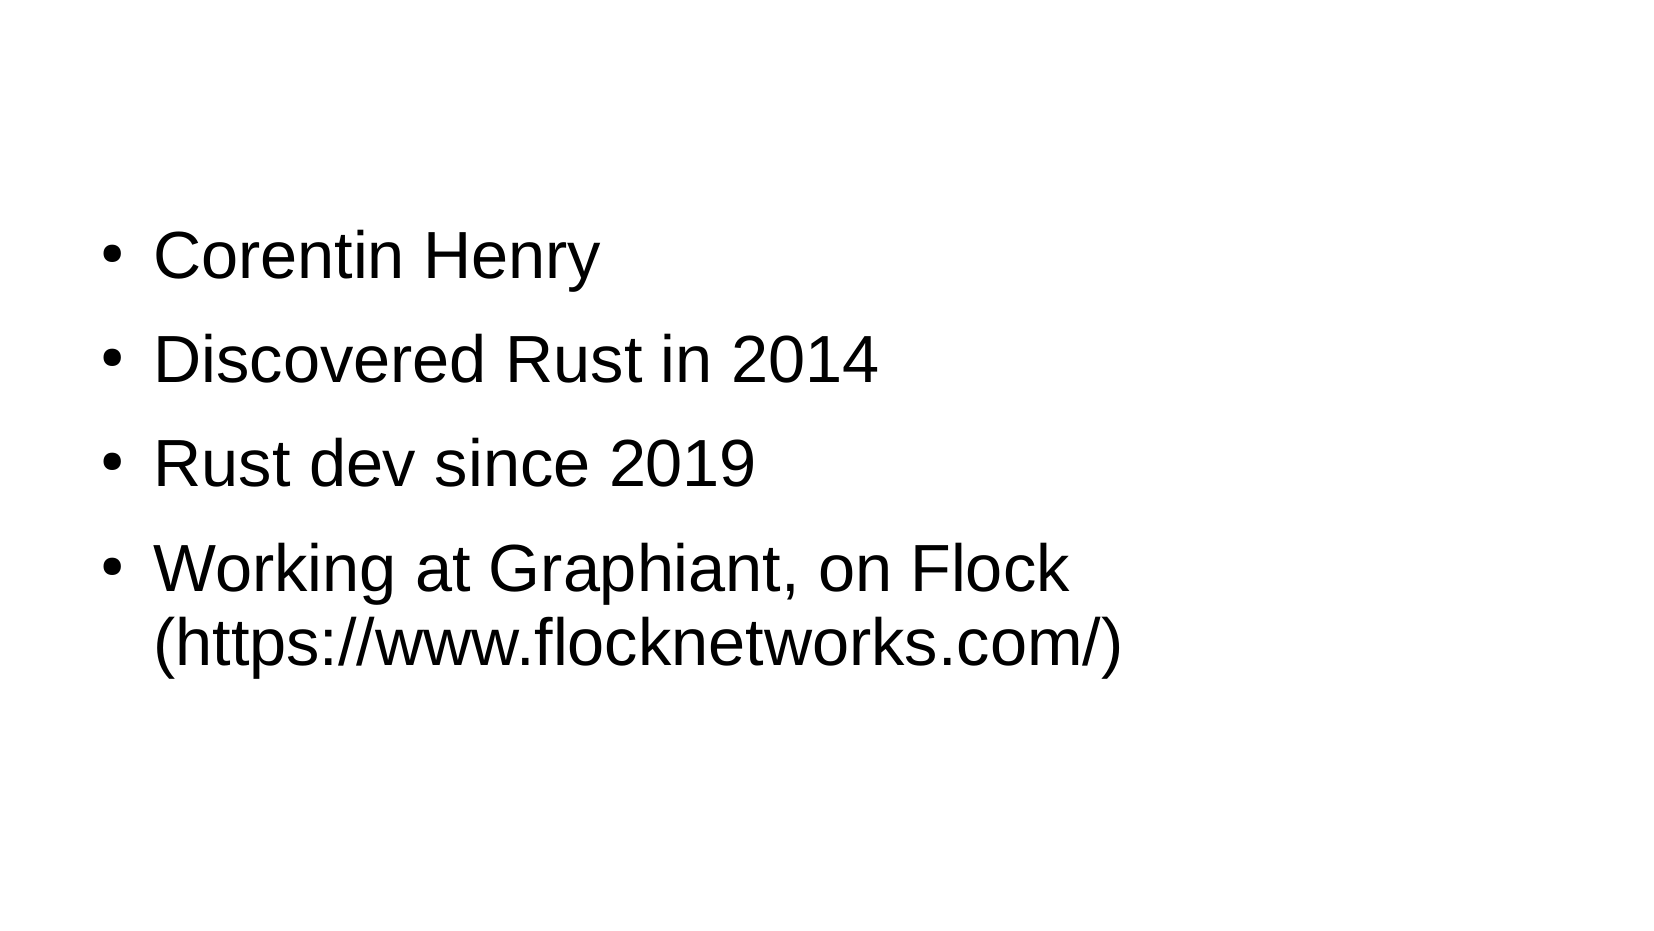

# Corentin Henry
Discovered Rust in 2014
Rust dev since 2019
Working at Graphiant, on Flock (https://www.flocknetworks.com/)